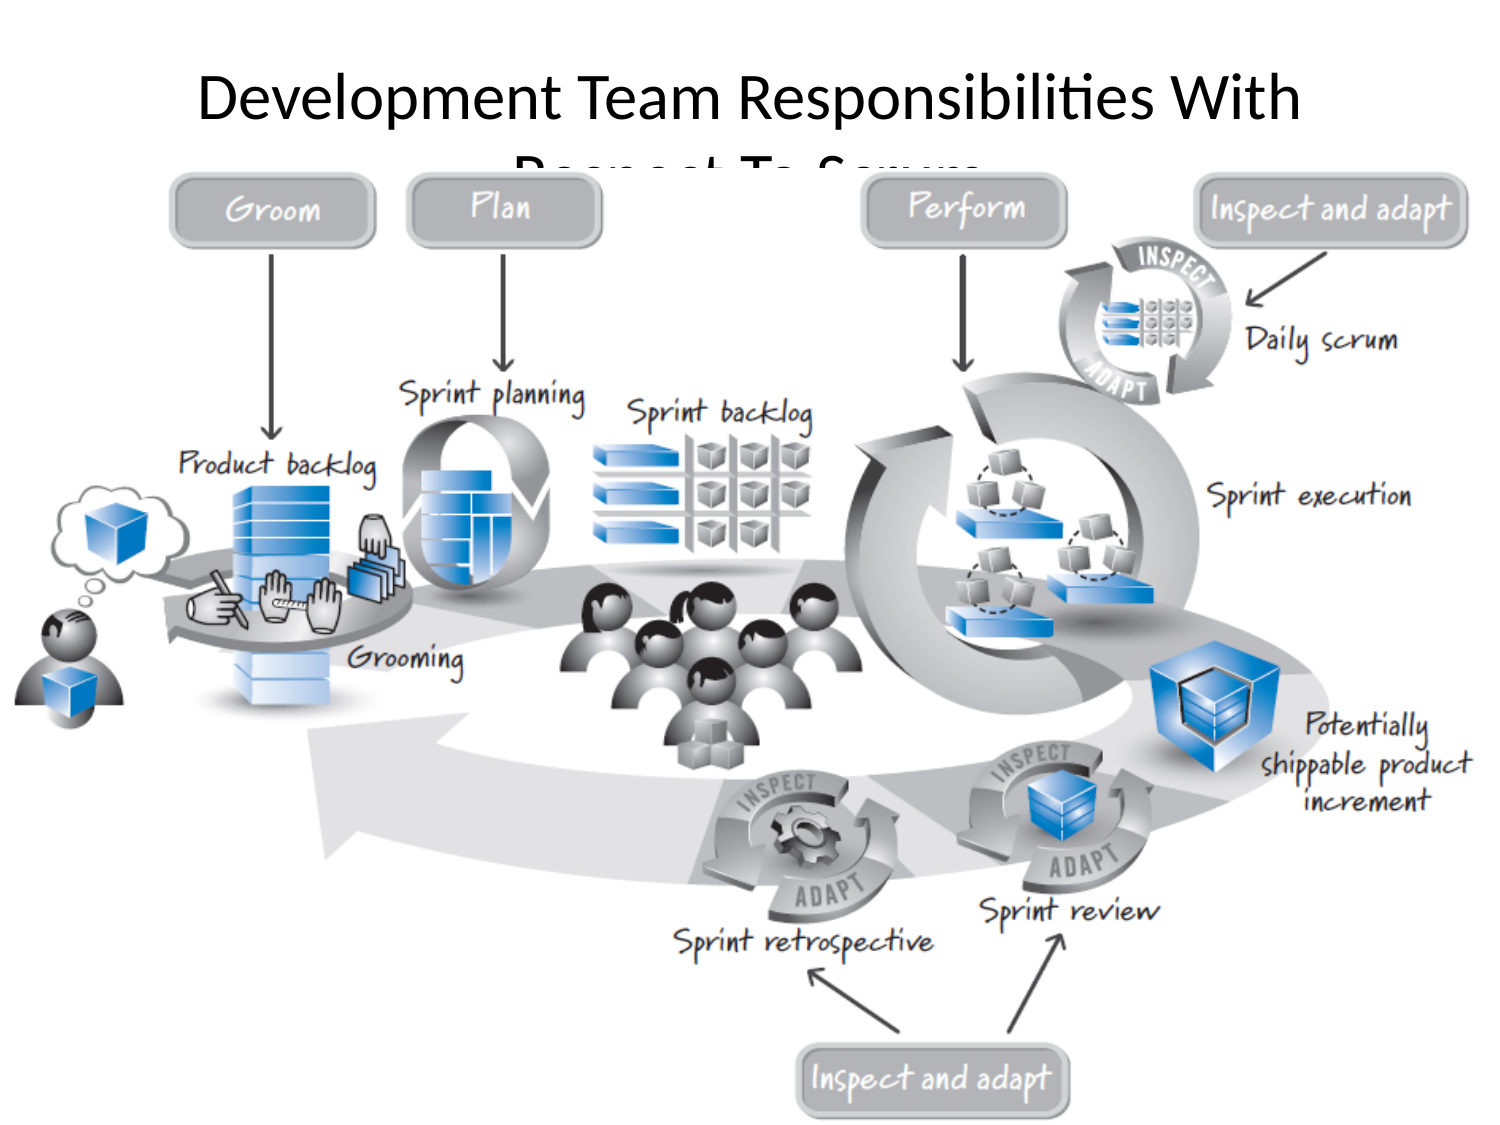

# Development Team Responsibilities With Respect To Scrum